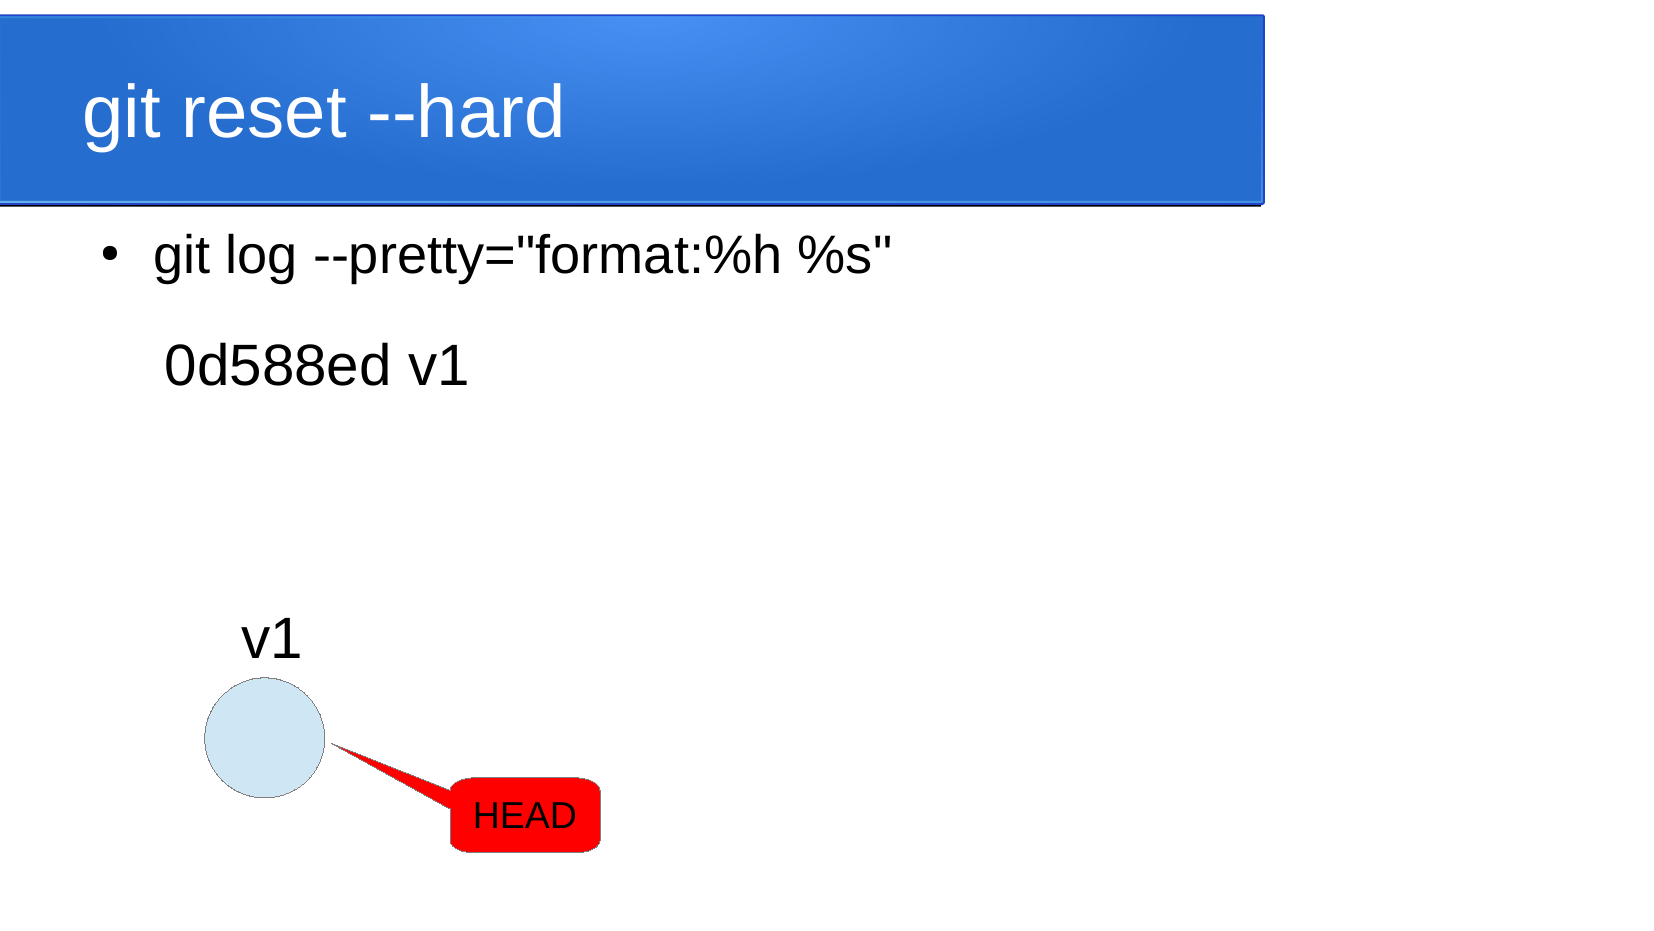

# git reset --hard
git log --pretty="format:%h %s"
0d588ed v1
v1
 HEAD